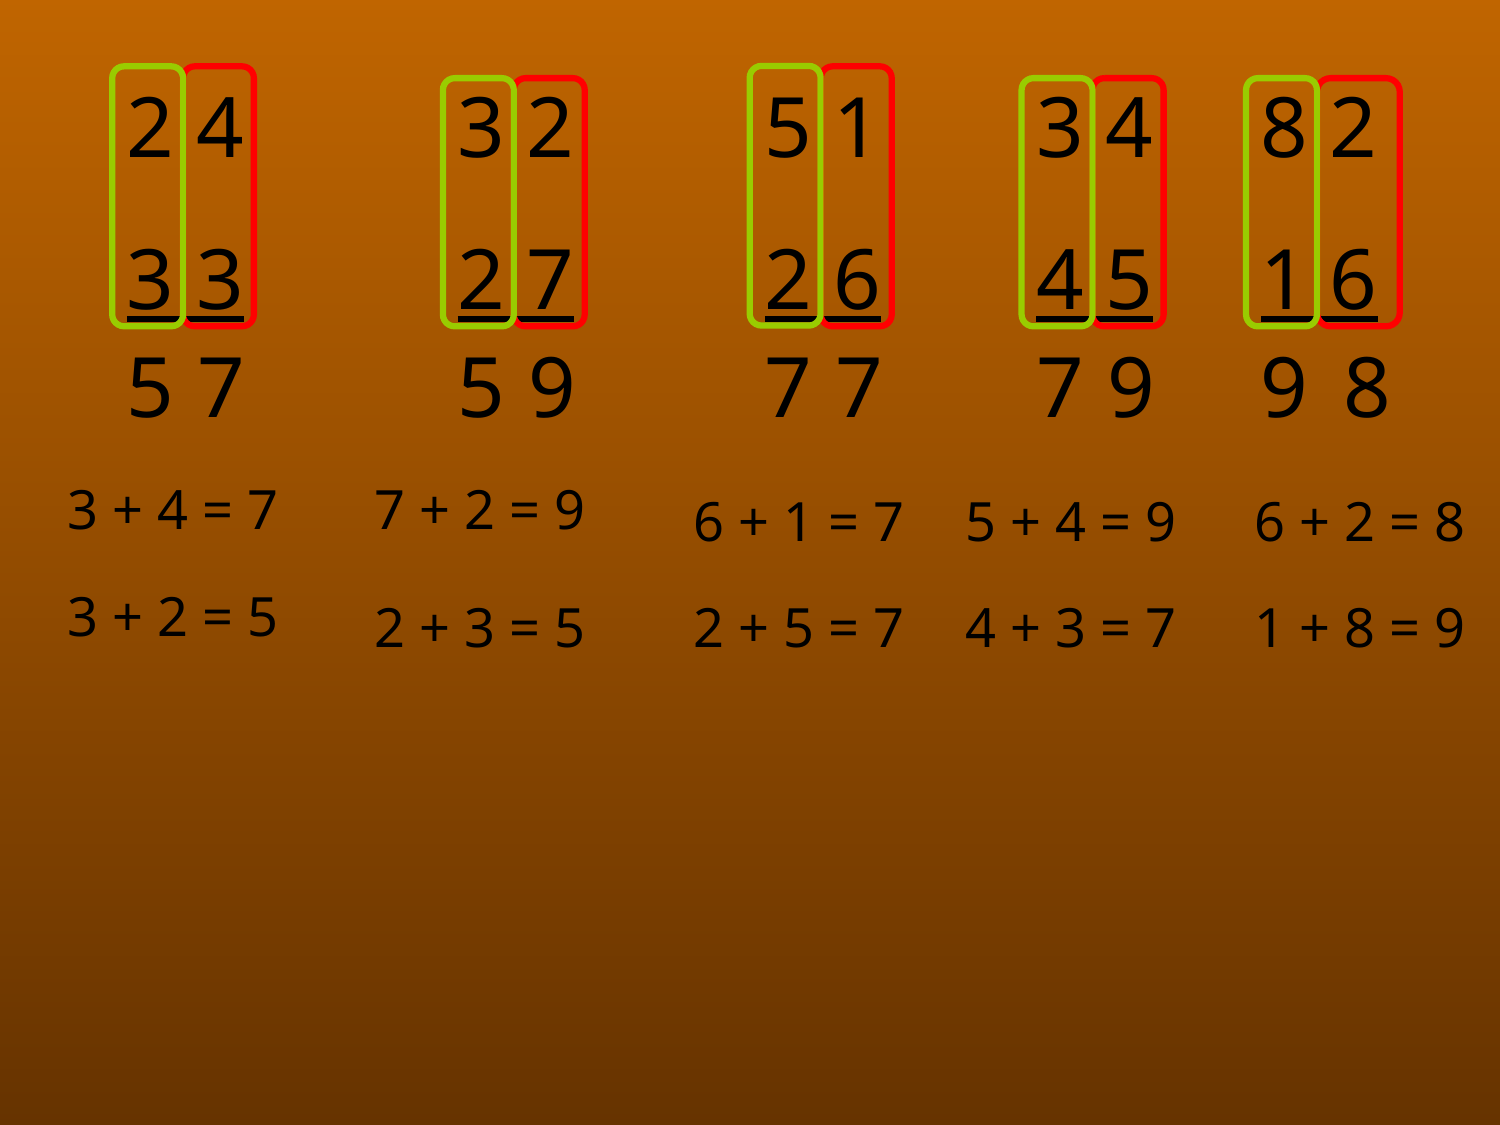

2 4
3 3
3 2
2 7
5 1
2 6
3 4
4 5
8 2
1 6
5
7
5
9
7
7
7
9
9
8
3 + 4 = 7
7 + 2 = 9
6 + 1 = 7
5 + 4 = 9
6 + 2 = 8
3 + 2 = 5
2 + 3 = 5
2 + 5 = 7
4 + 3 = 7
1 + 8 = 9